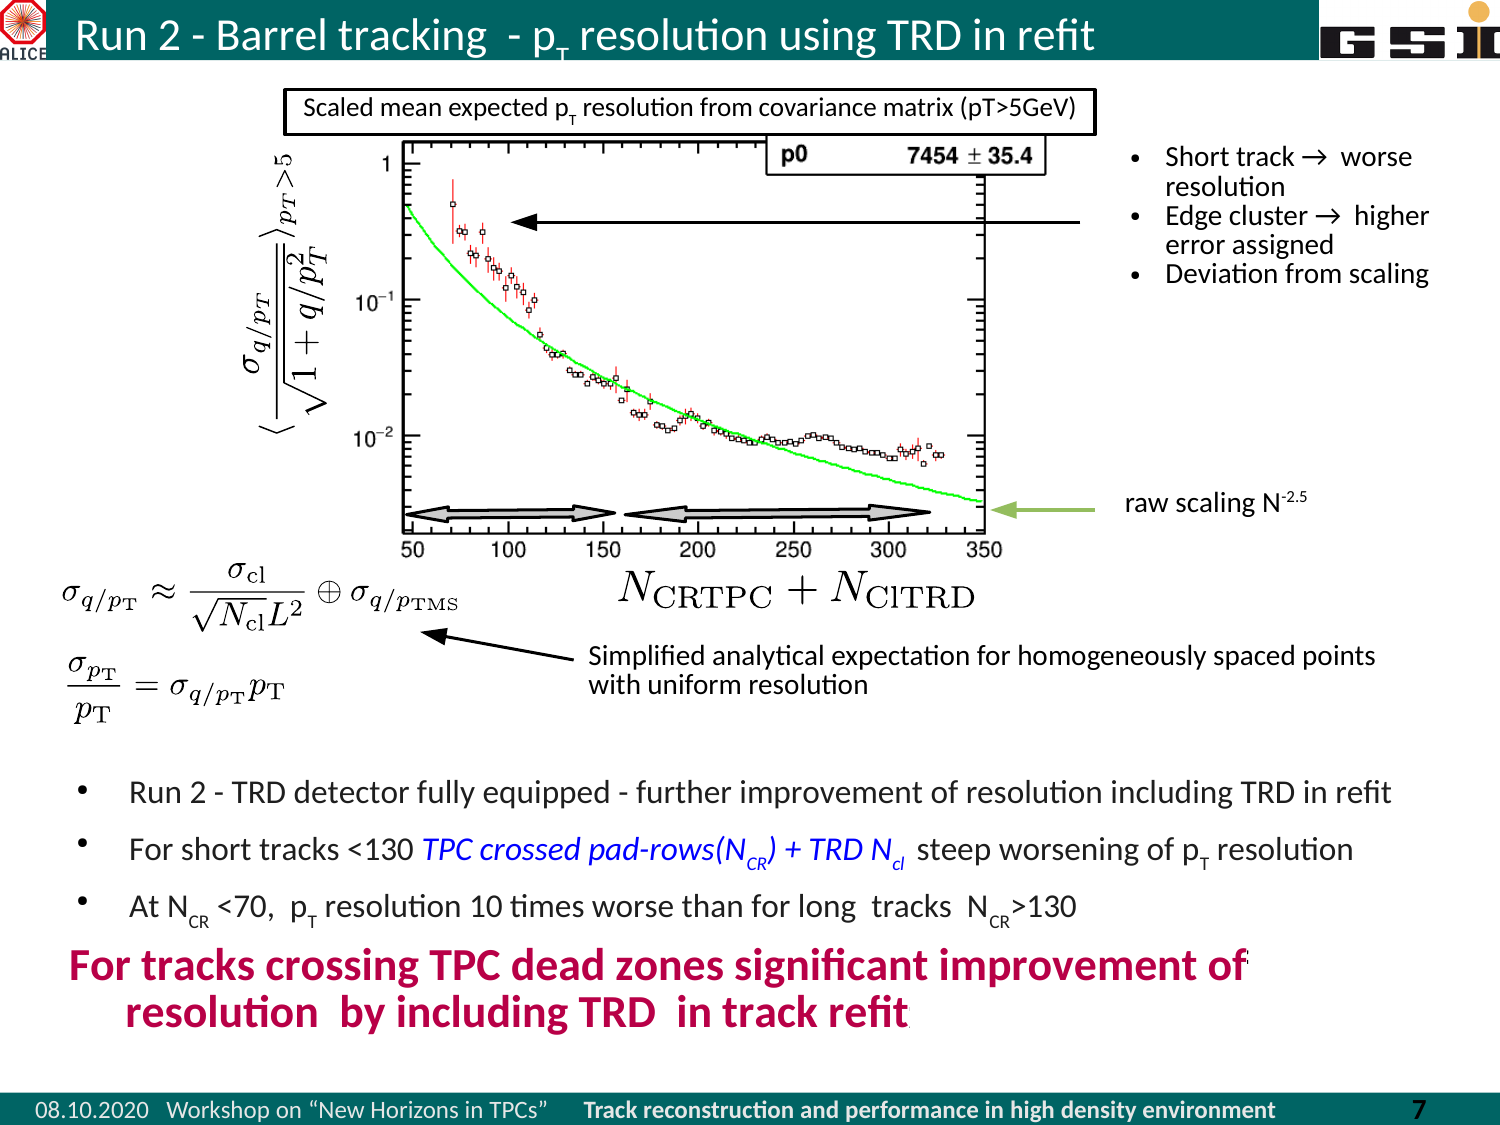

# Run 2 - Barrel tracking - pT resolution using TRD in refit
Scaled mean expected pT resolution from covariance matrix (pT>5GeV)
Short track → worse resolution
Edge cluster → higher error assigned
Deviation from scaling
raw scaling N-2.5
Simplified analytical expectation for homogeneously spaced points with uniform resolution
Run 2 - TRD detector fully equipped - further improvement of resolution including TRD in refit
For short tracks <130 TPC crossed pad-rows(NCR) + TRD Ncl steep worsening of pT resolution
At NCR <70, pT resolution 10 times worse than for long tracks NCR>130
For tracks crossing TPC dead zones significant improvement of resolution by including TRD in track refit